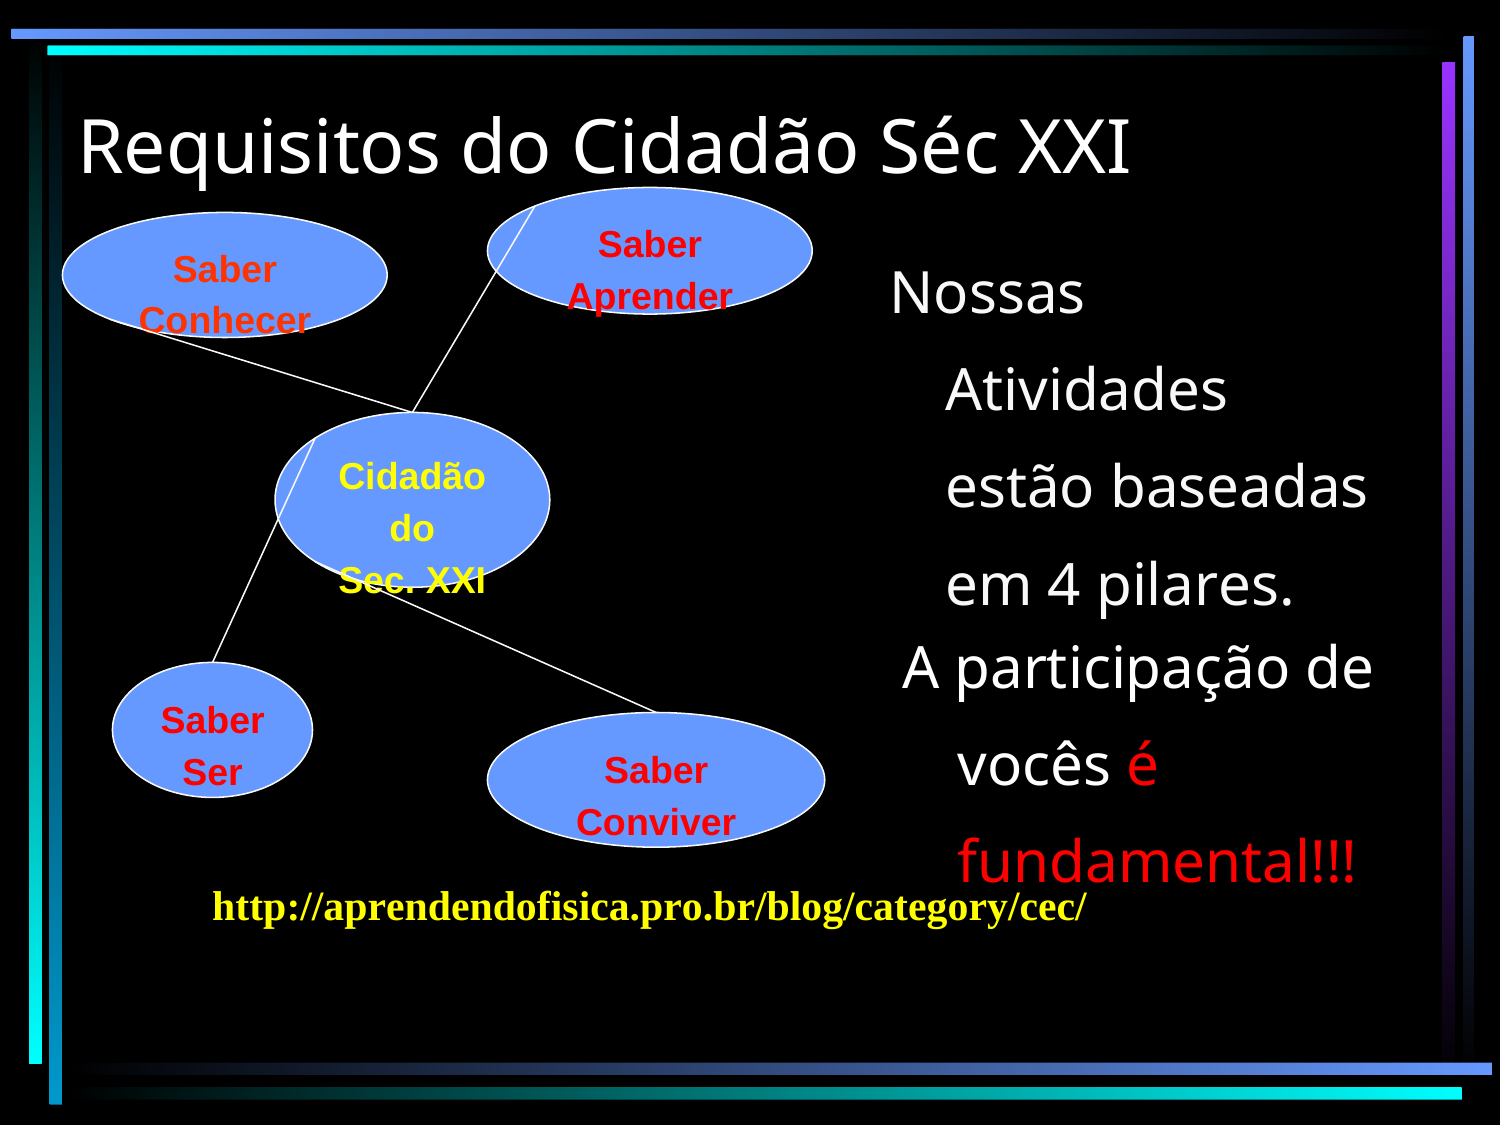

# Requisitos do Cidadão Séc XXI
Saber Aprender
Saber Conhecer
Nossas Atividades estão baseadas em 4 pilares.
Cidadão do
Sec. XXI
A participação de vocês é fundamental!!!
Saber Ser
Saber Conviver
http://aprendendofisica.pro.br/blog/category/cec/